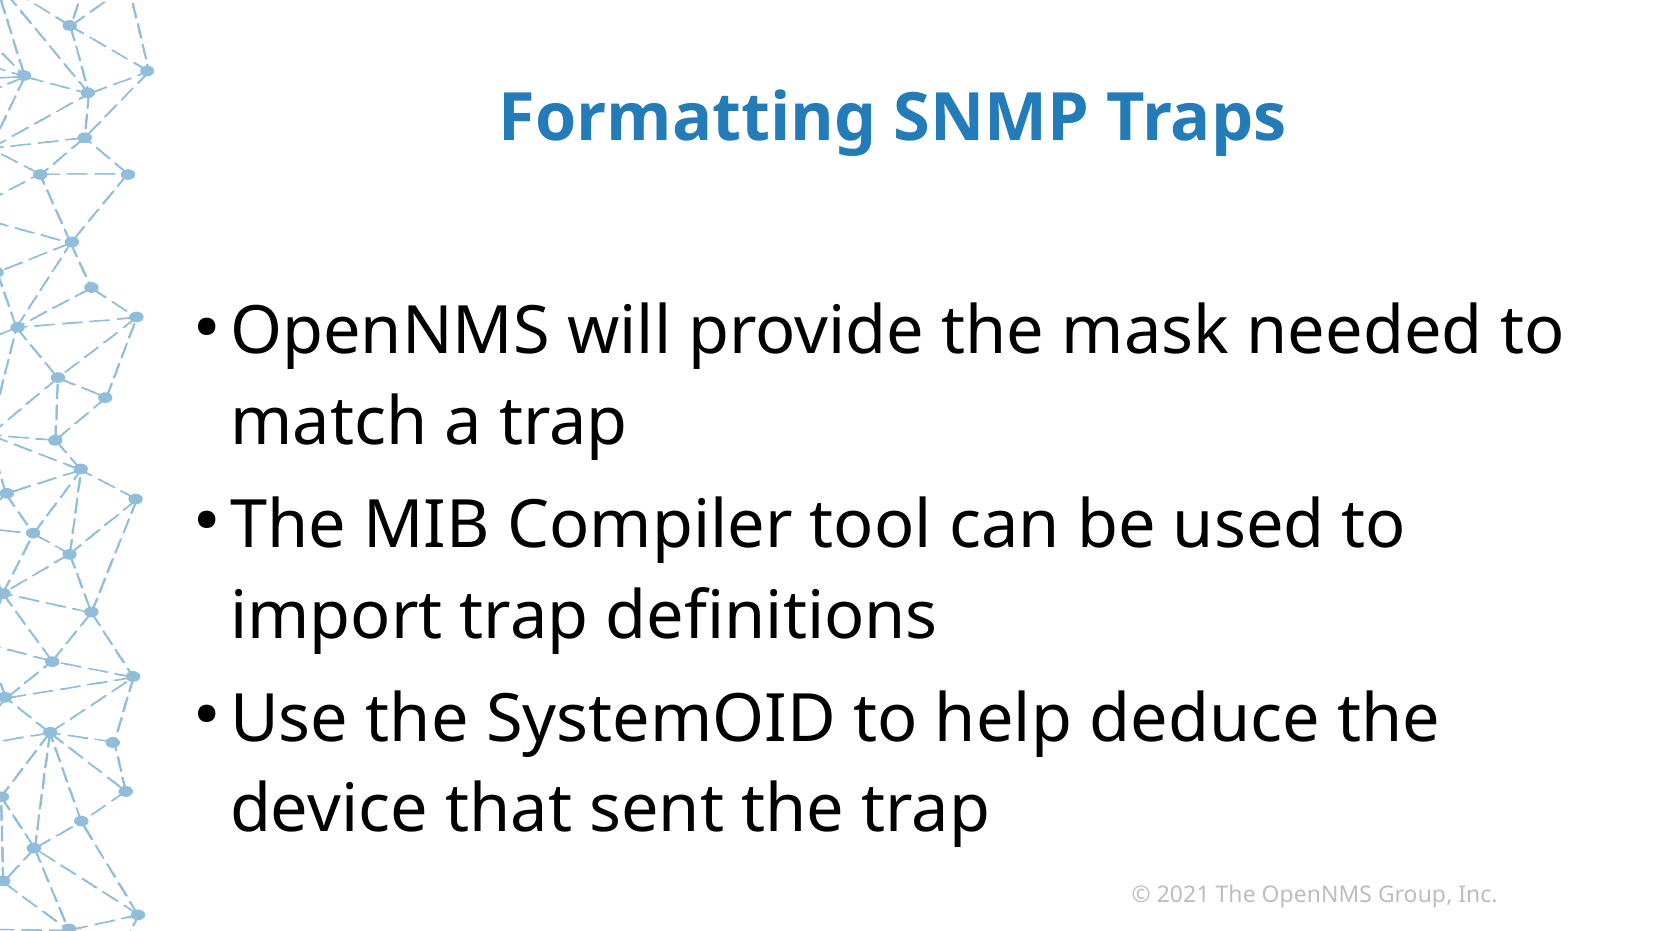

# Formatting SNMP Traps
OpenNMS will provide the mask needed to match a trap
The MIB Compiler tool can be used to import trap definitions
Use the SystemOID to help deduce the device that sent the trap